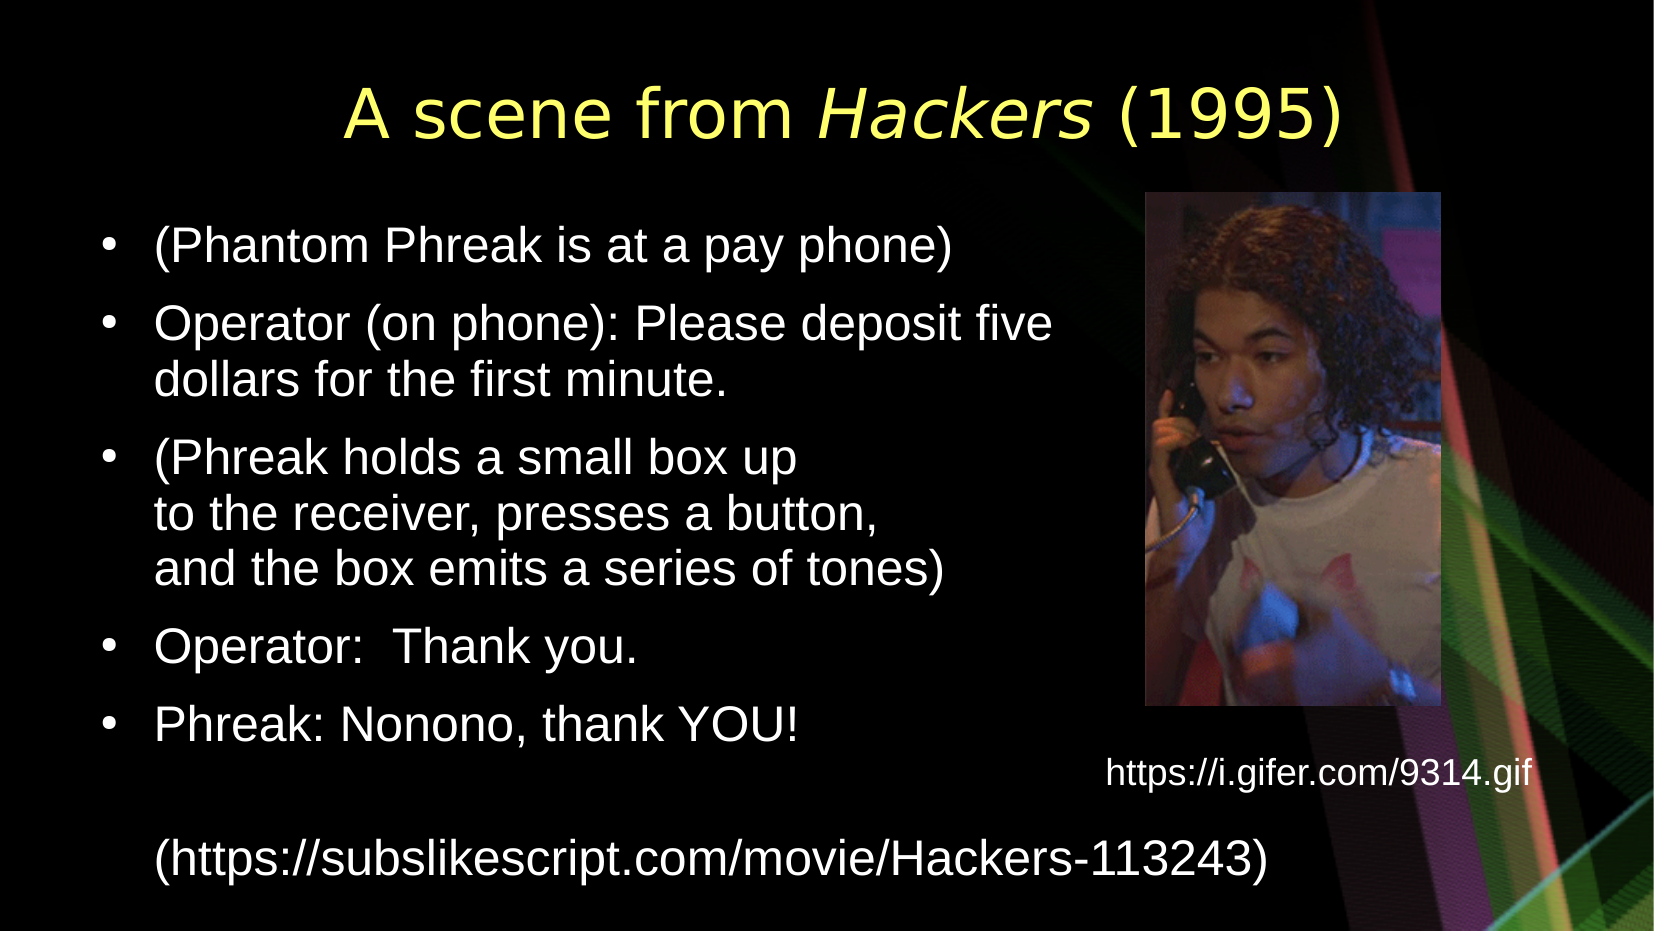

# A scene from Hackers (1995)
(Phantom Phreak is at a pay phone)
Operator (on phone): Please deposit five
dollars for the first minute.
(Phreak holds a small box up
to the receiver, presses a button,
and the box emits a series of tones)
Operator: Thank you.
Phreak: Nonono, thank YOU!
(https://subslikescript.com/movie/Hackers-113243)
https://i.gifer.com/9314.gif